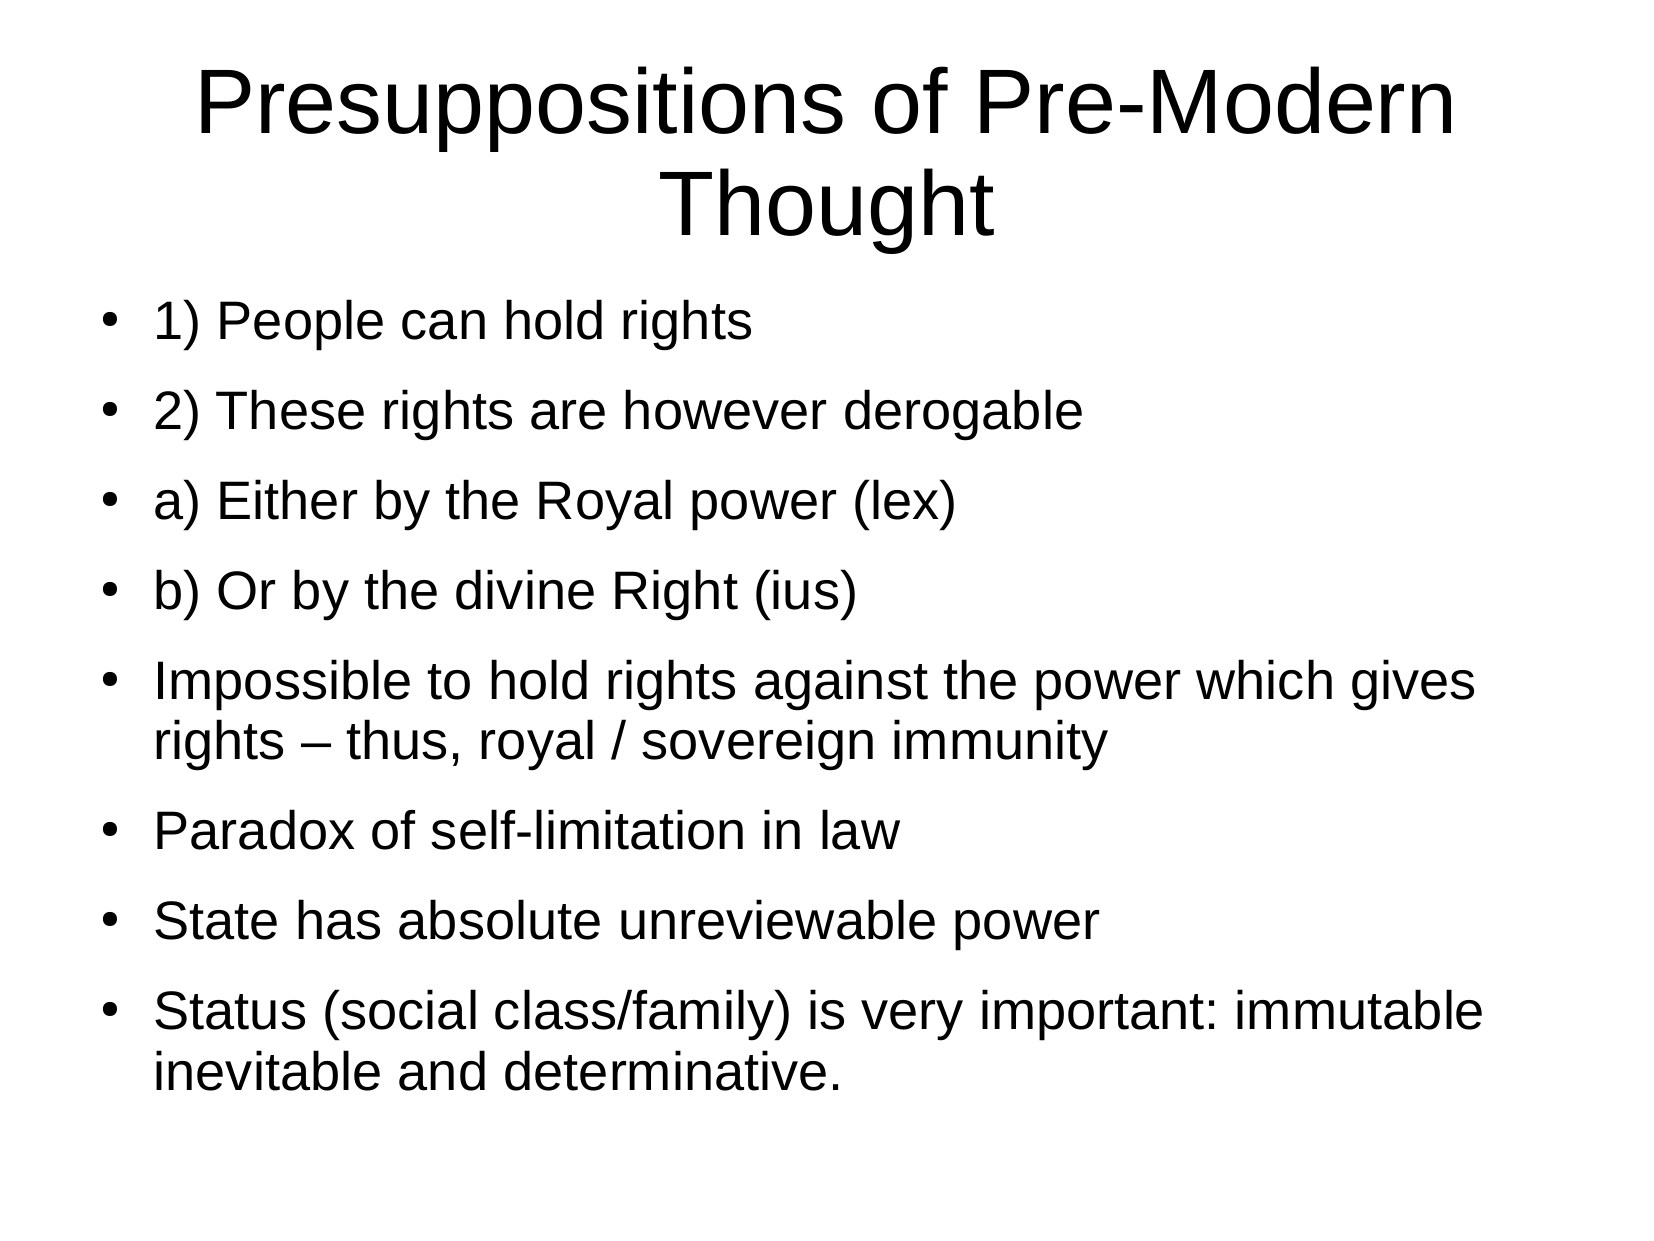

# Presuppositions of Pre-Modern Thought
1) People can hold rights
2) These rights are however derogable
a) Either by the Royal power (lex)
b) Or by the divine Right (ius)
Impossible to hold rights against the power which gives rights – thus, royal / sovereign immunity
Paradox of self-limitation in law
State has absolute unreviewable power
Status (social class/family) is very important: immutable inevitable and determinative.